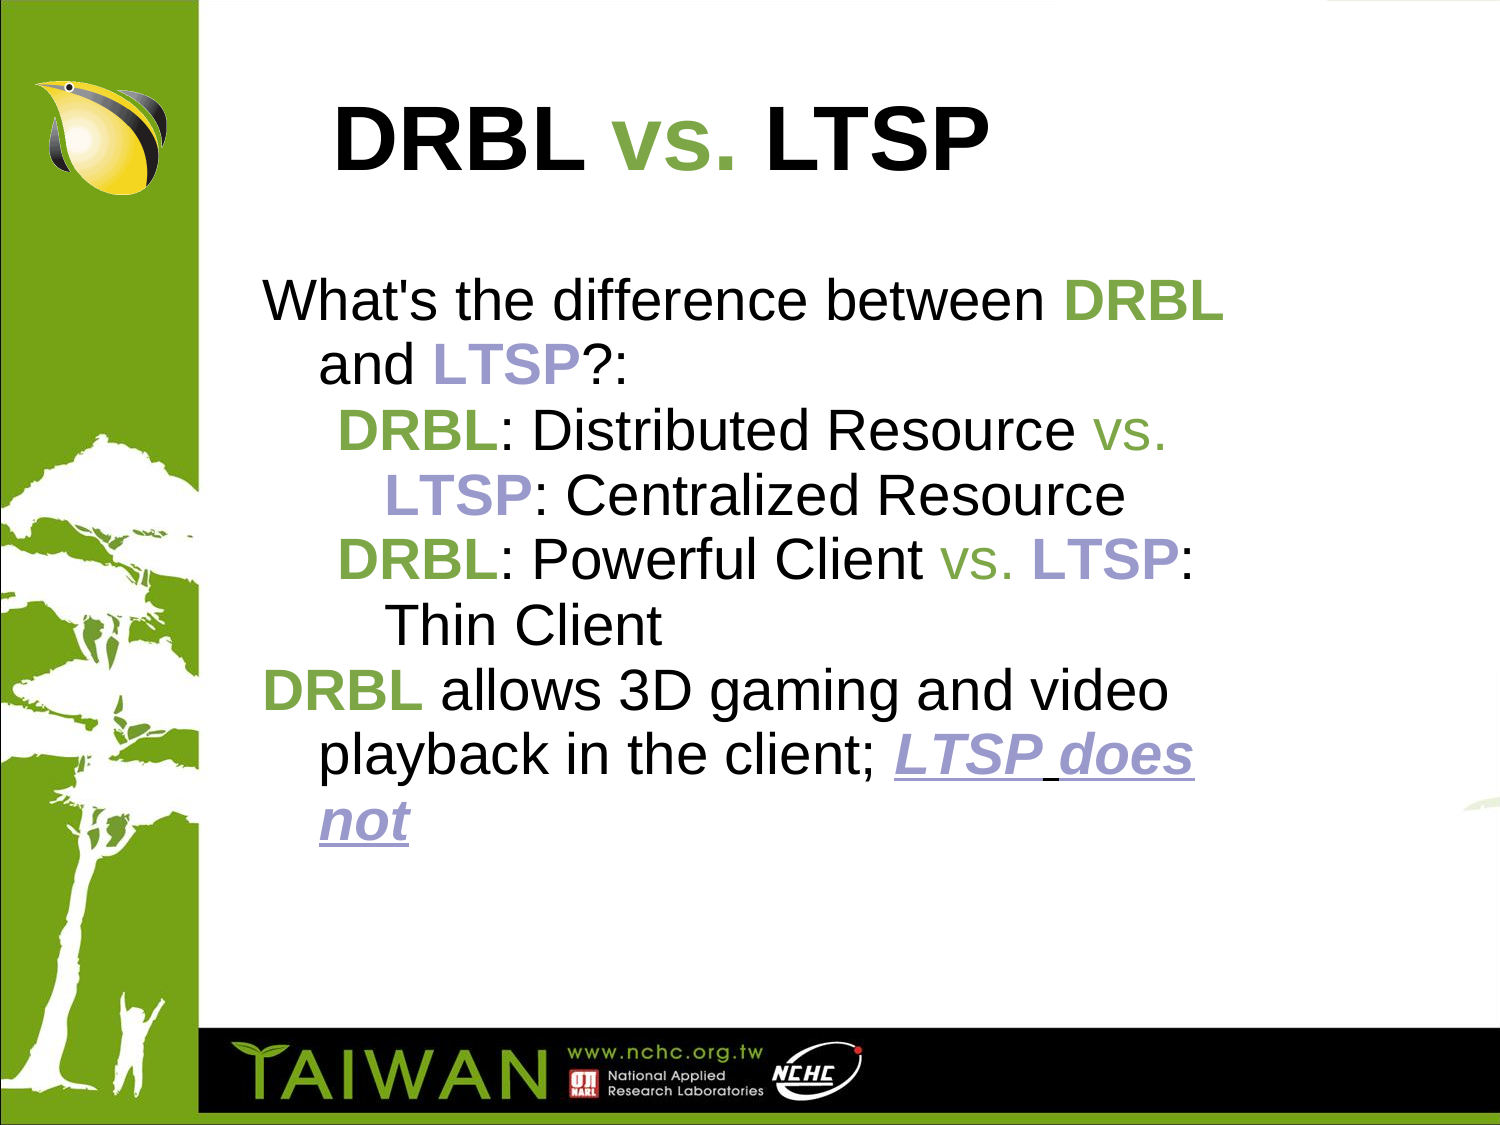

# DRBL vs. LTSP
What's the difference between DRBL and LTSP?:
DRBL: Distributed Resource vs. LTSP: Centralized Resource
DRBL: Powerful Client vs. LTSP: Thin Client
DRBL allows 3D gaming and video playback in the client; LTSP does not